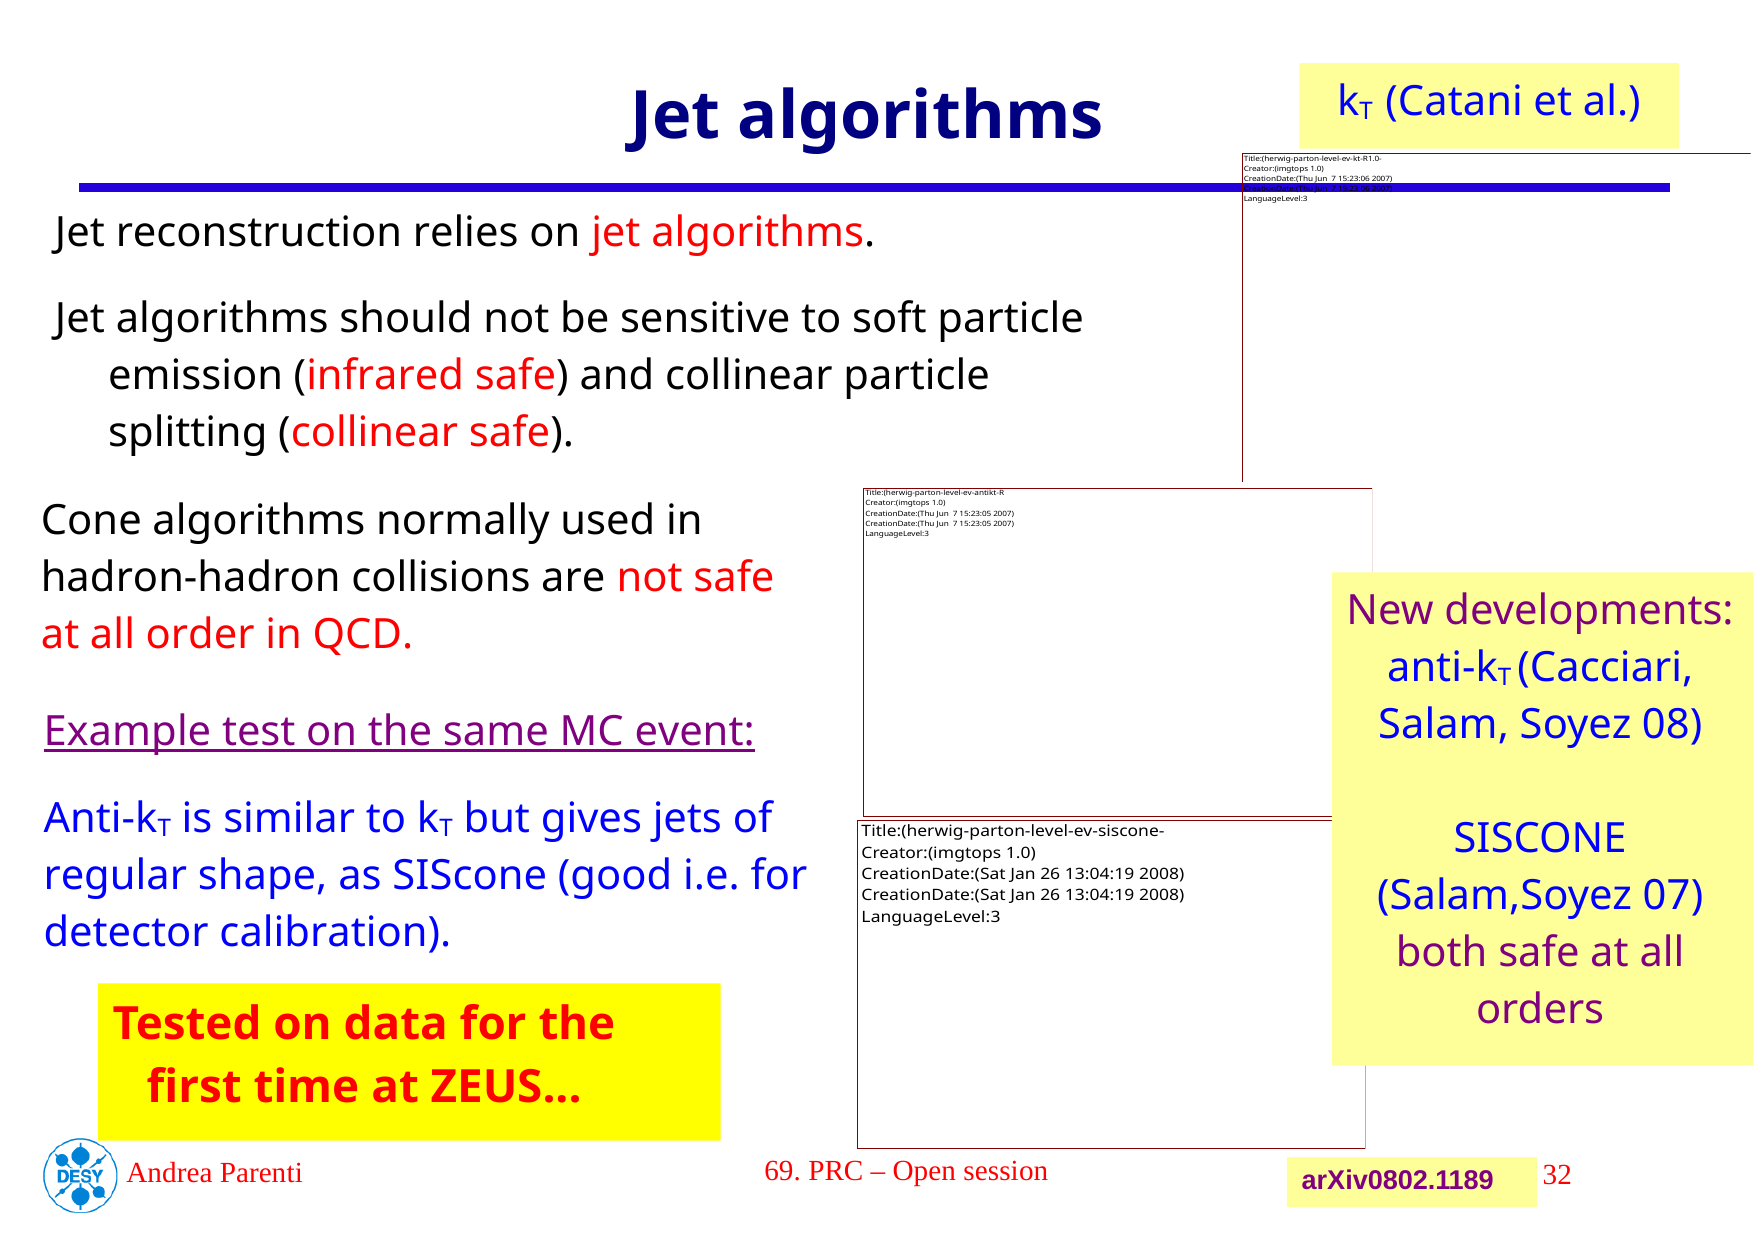

# Jet algorithms
kT (Catani et al.)
Jet reconstruction relies on jet algorithms.
Jet algorithms should not be sensitive to soft particle emission (infrared safe) and collinear particle splitting (collinear safe).
Cone algorithms normally used in hadron-hadron collisions are not safe at all order in QCD.
New developments:
anti-kT (Cacciari, Salam, Soyez 08)
SISCONE (Salam,Soyez 07)
both safe at all orders
Example test on the same MC event:
Anti-kT is similar to kT but gives jets of regular shape, as SIScone (good i.e. for detector calibration).
Tested on data for the
first time at ZEUS...
arXiv0802.1189